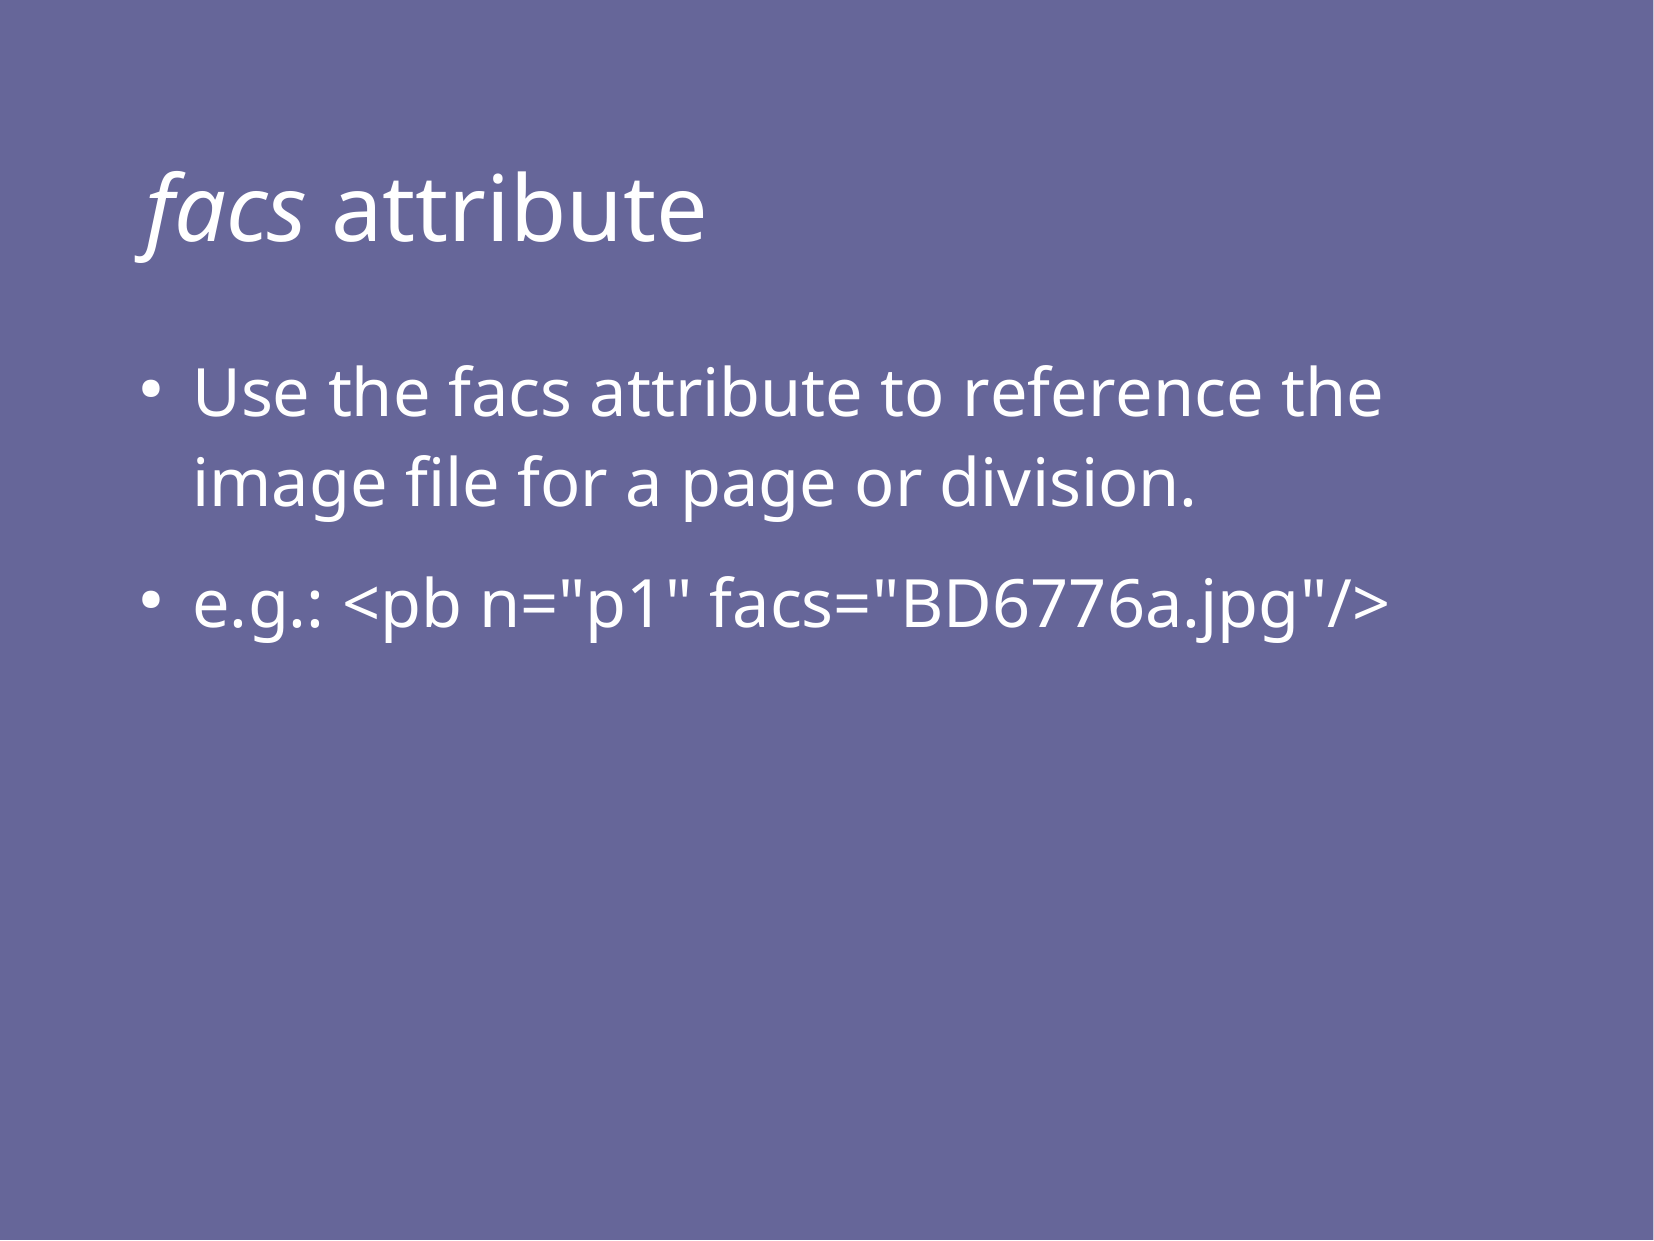

# facs attribute
Use the facs attribute to reference the image file for a page or division.
e.g.: <pb n="p1" facs="BD6776a.jpg"/>